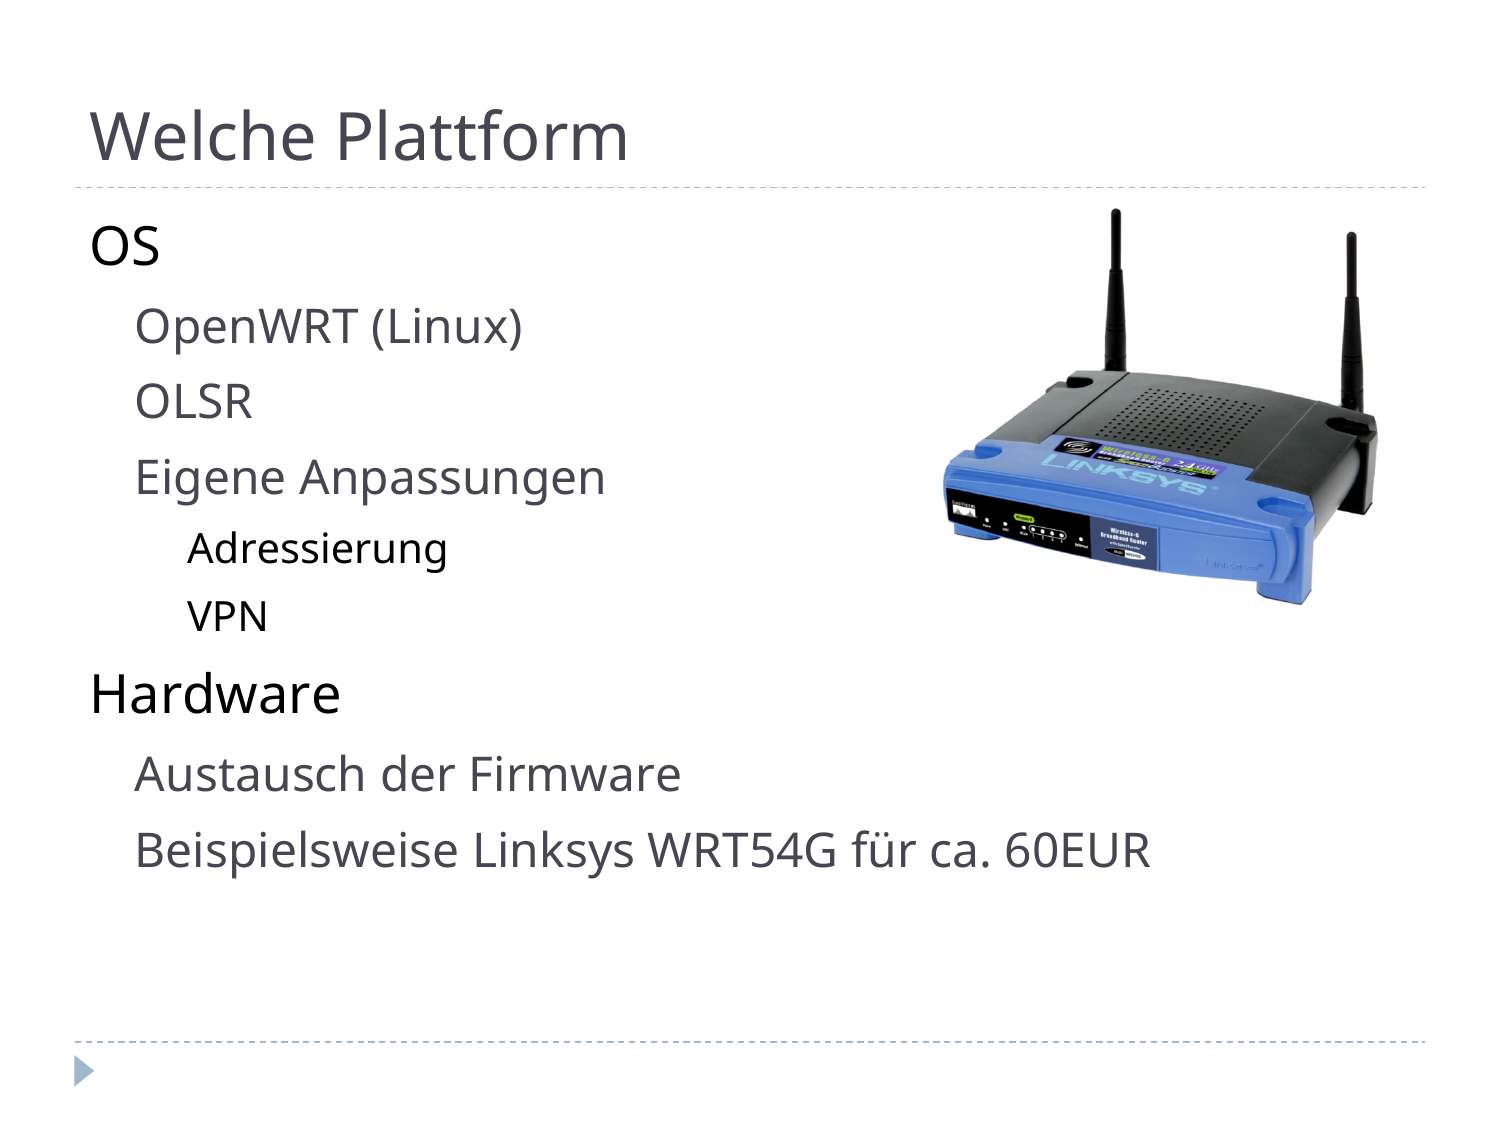

# Welche Plattform
OS
OpenWRT (Linux)
OLSR
Eigene Anpassungen
Adressierung
VPN
Hardware
Austausch der Firmware
Beispielsweise Linksys WRT54G für ca. 60EUR